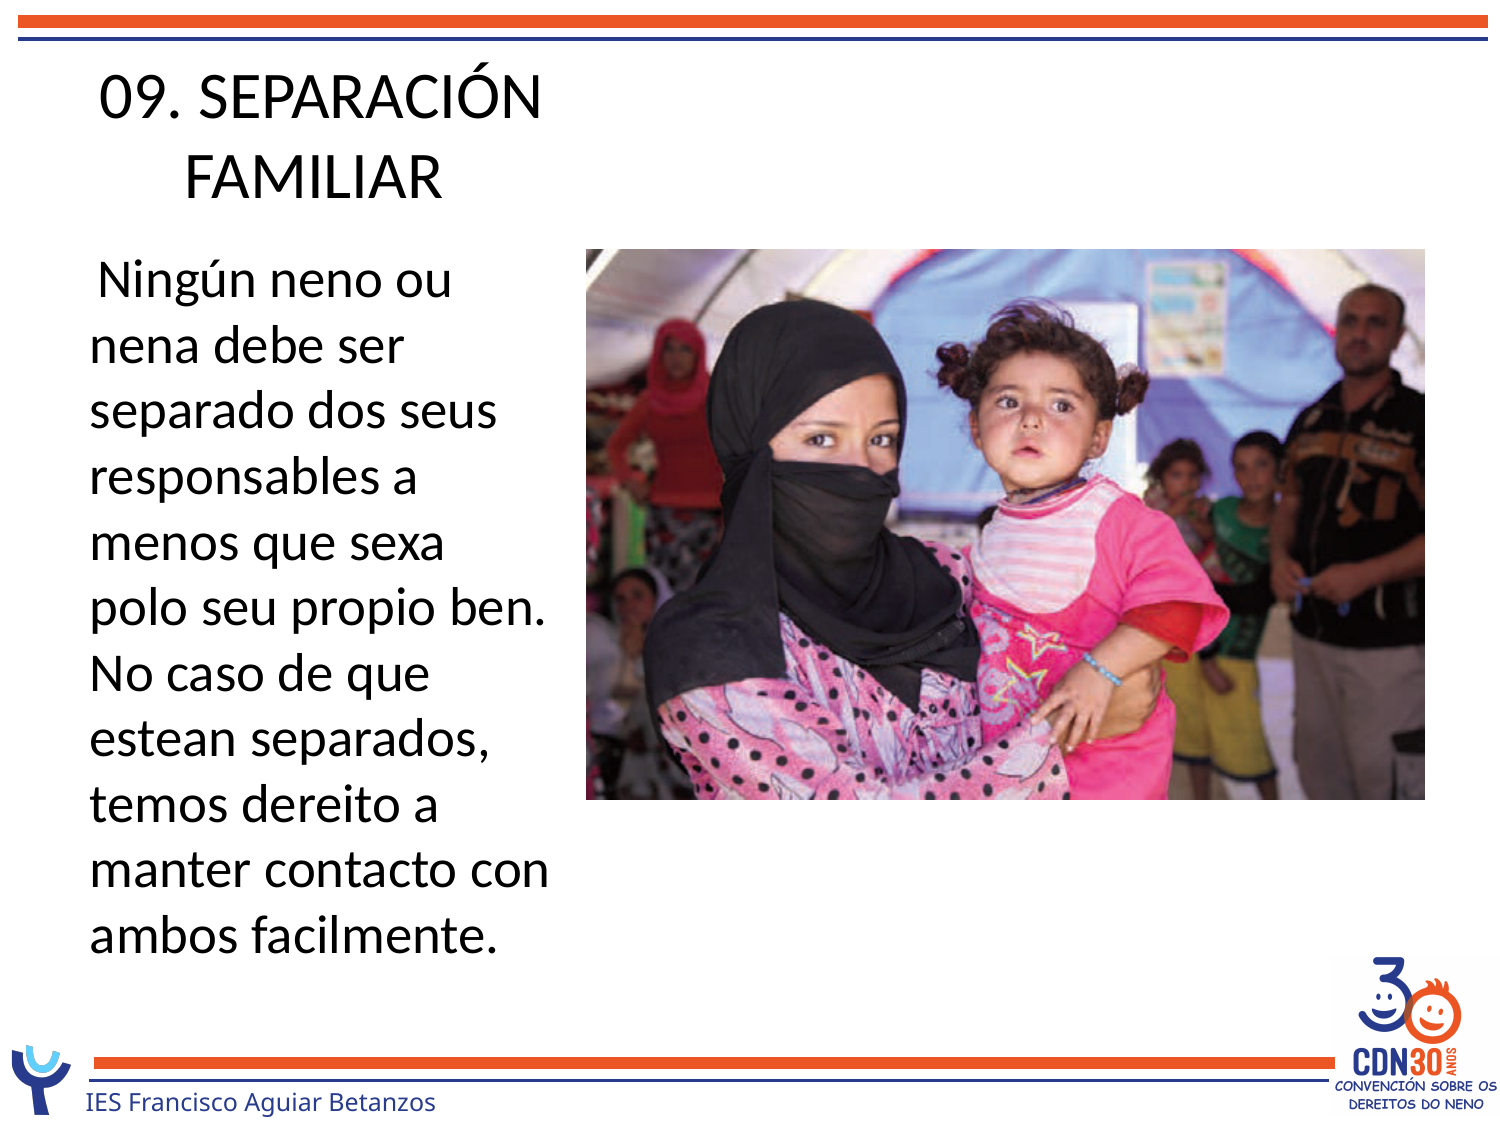

# 09. SEPARACIÓN FAMILIAR
Ningún neno ou nena debe ser separado dos seus responsables a menos que sexa polo seu propio ben. No caso de que estean separados, temos dereito a manter contacto con ambos facilmente.